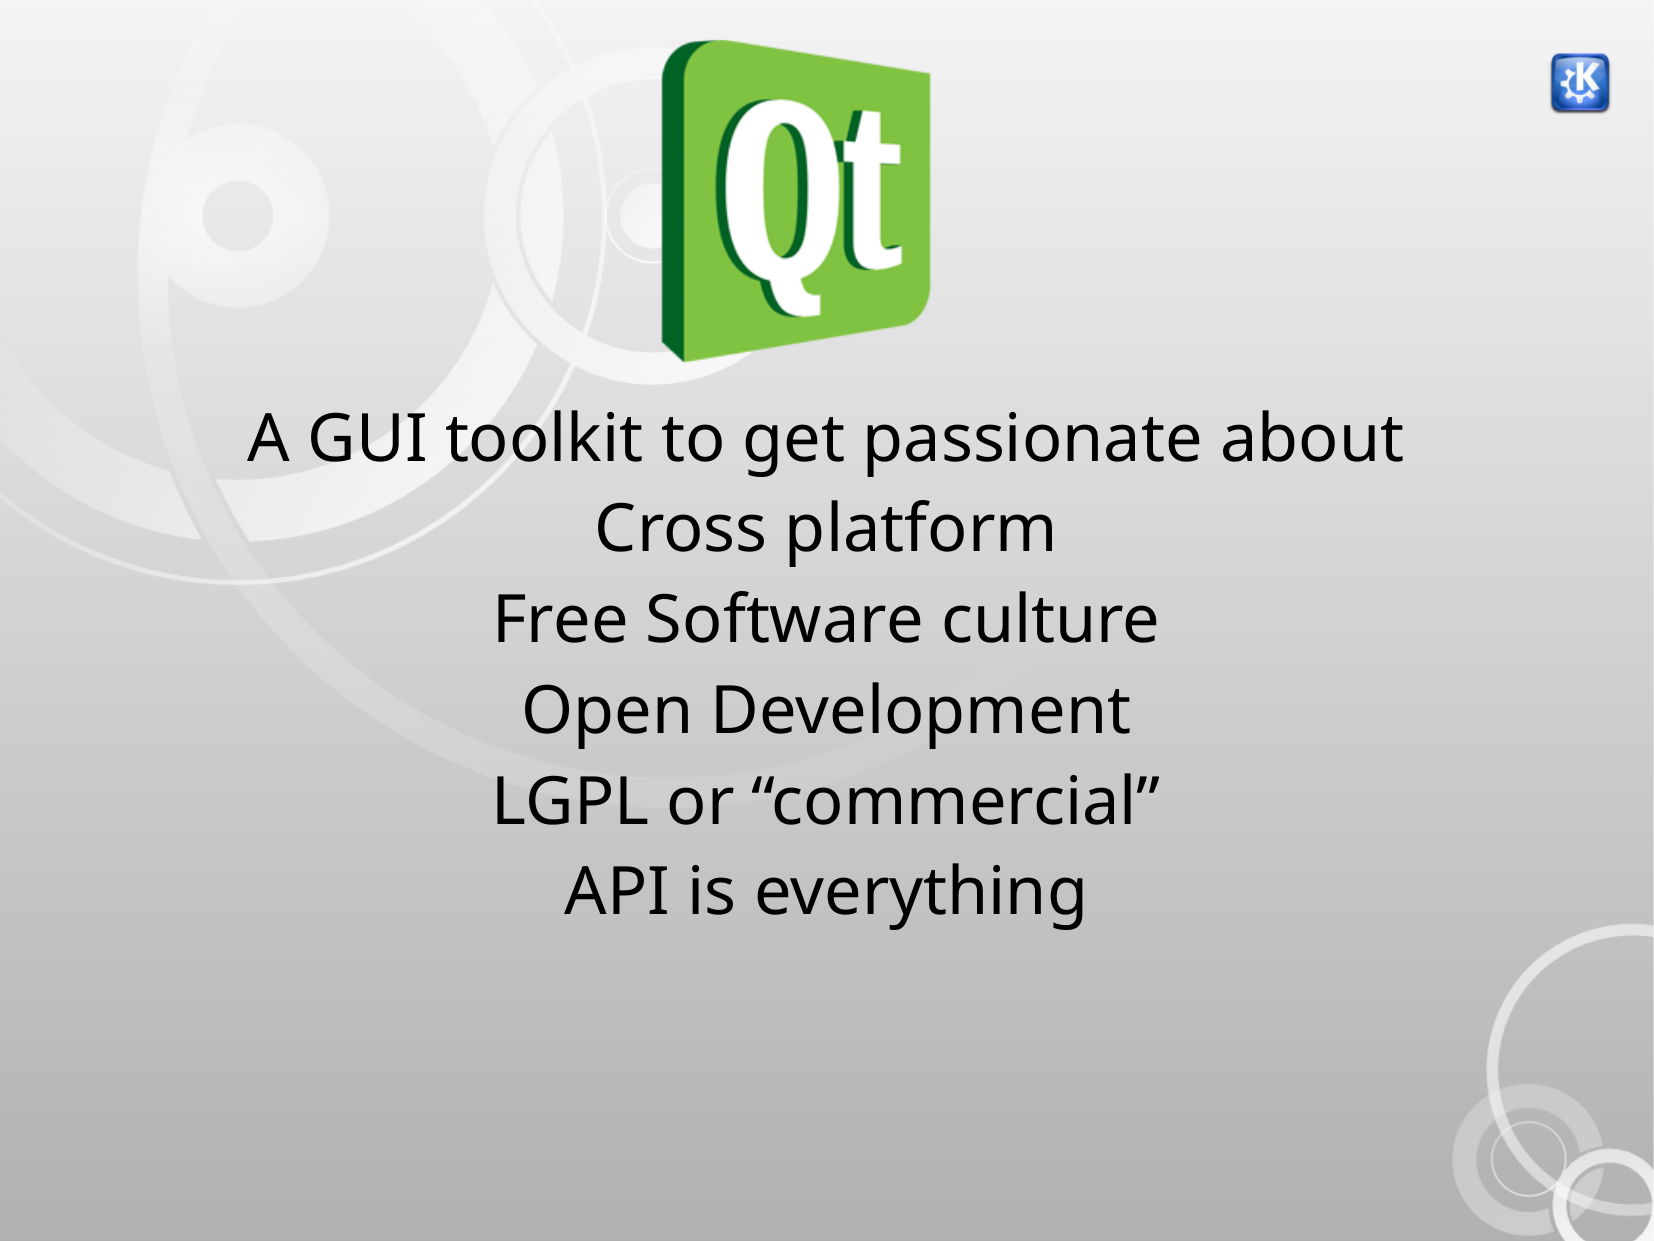

# Qt
A GUI toolkit to get passionate about
Cross platform
Free Software culture
Open Development
LGPL or “commercial”
API is everything